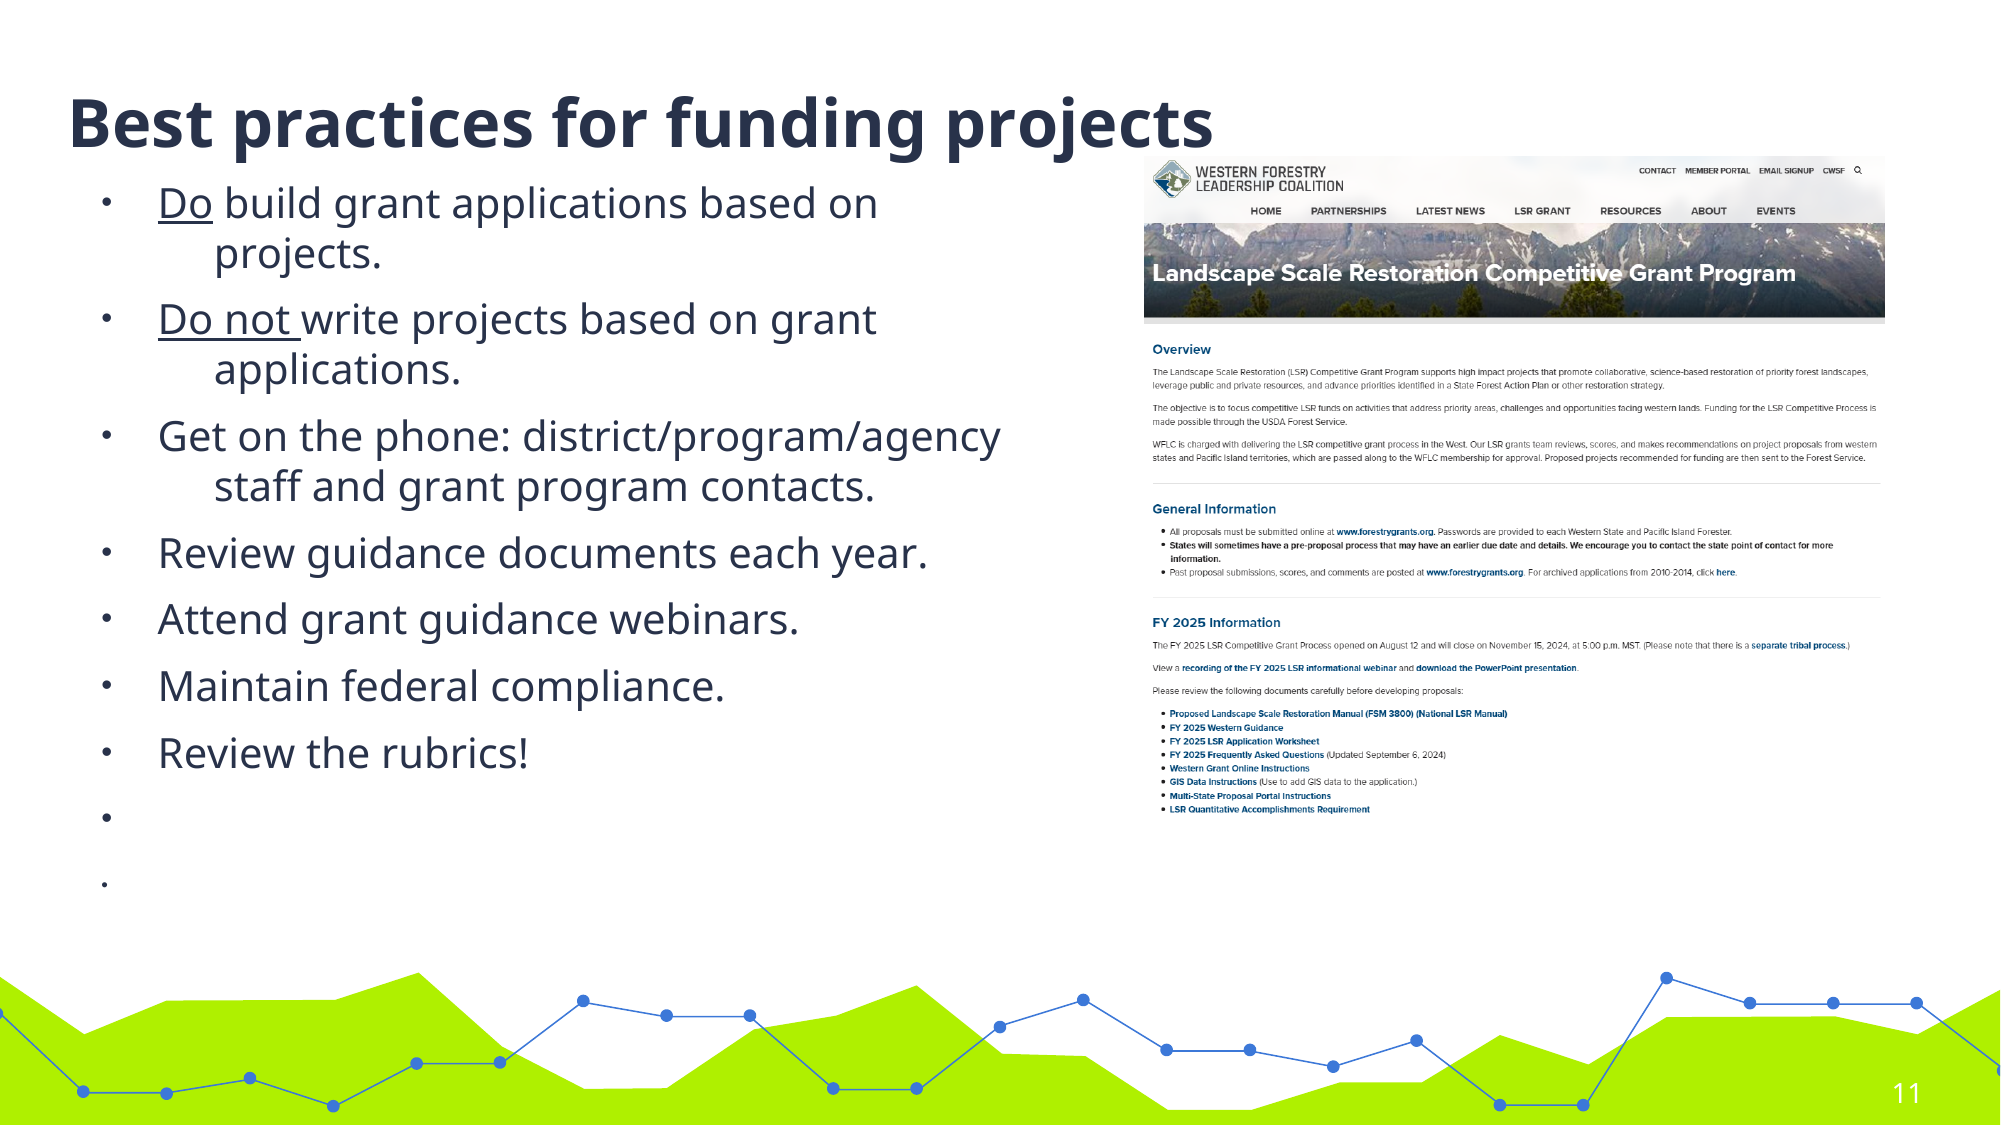

# Best practices for funding projects
Do build grant applications based on projects.
Do not write projects based on grant applications.
Get on the phone: district/program/agency staff and grant program contacts.
Review guidance documents each year.
Attend grant guidance webinars.
Maintain federal compliance.
Review the rubrics!